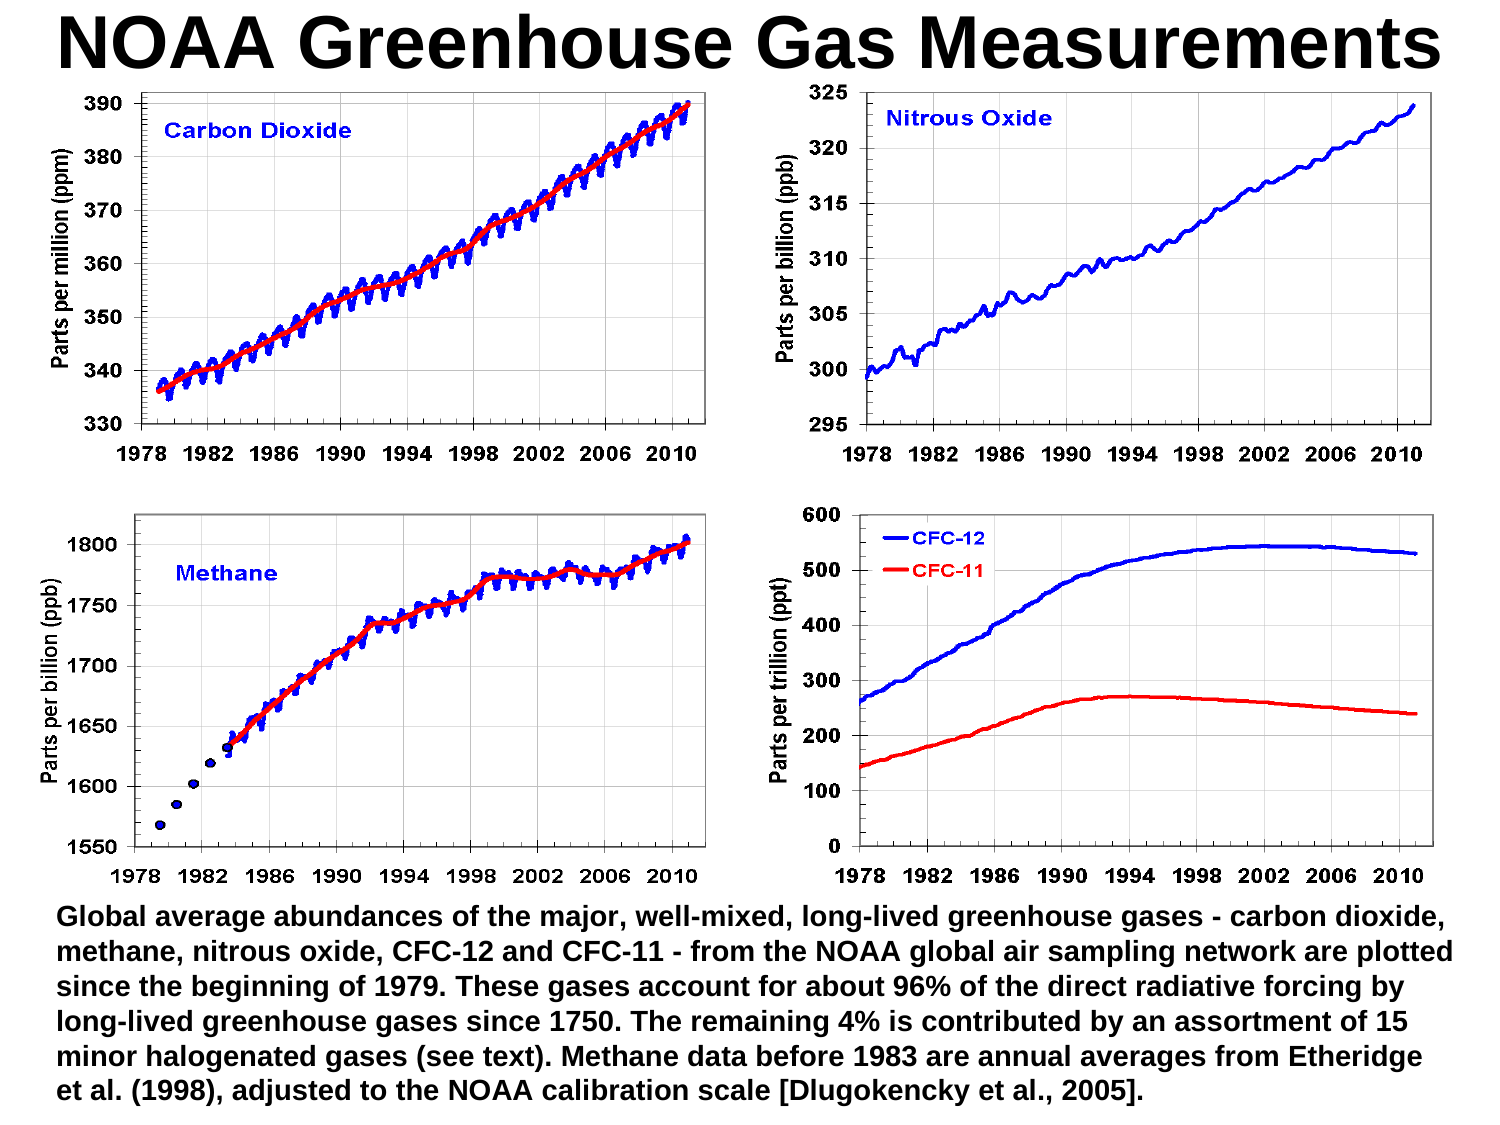

NOAA Greenhouse Gas Measurements
Global average abundances of the major, well-mixed, long-lived greenhouse gases - carbon dioxide, methane, nitrous oxide, CFC-12 and CFC-11 - from the NOAA global air sampling network are plotted since the beginning of 1979. These gases account for about 96% of the direct radiative forcing by long-lived greenhouse gases since 1750. The remaining 4% is contributed by an assortment of 15 minor halogenated gases (see text). Methane data before 1983 are annual averages from Etheridge et al. (1998), adjusted to the NOAA calibration scale [Dlugokencky et al., 2005].